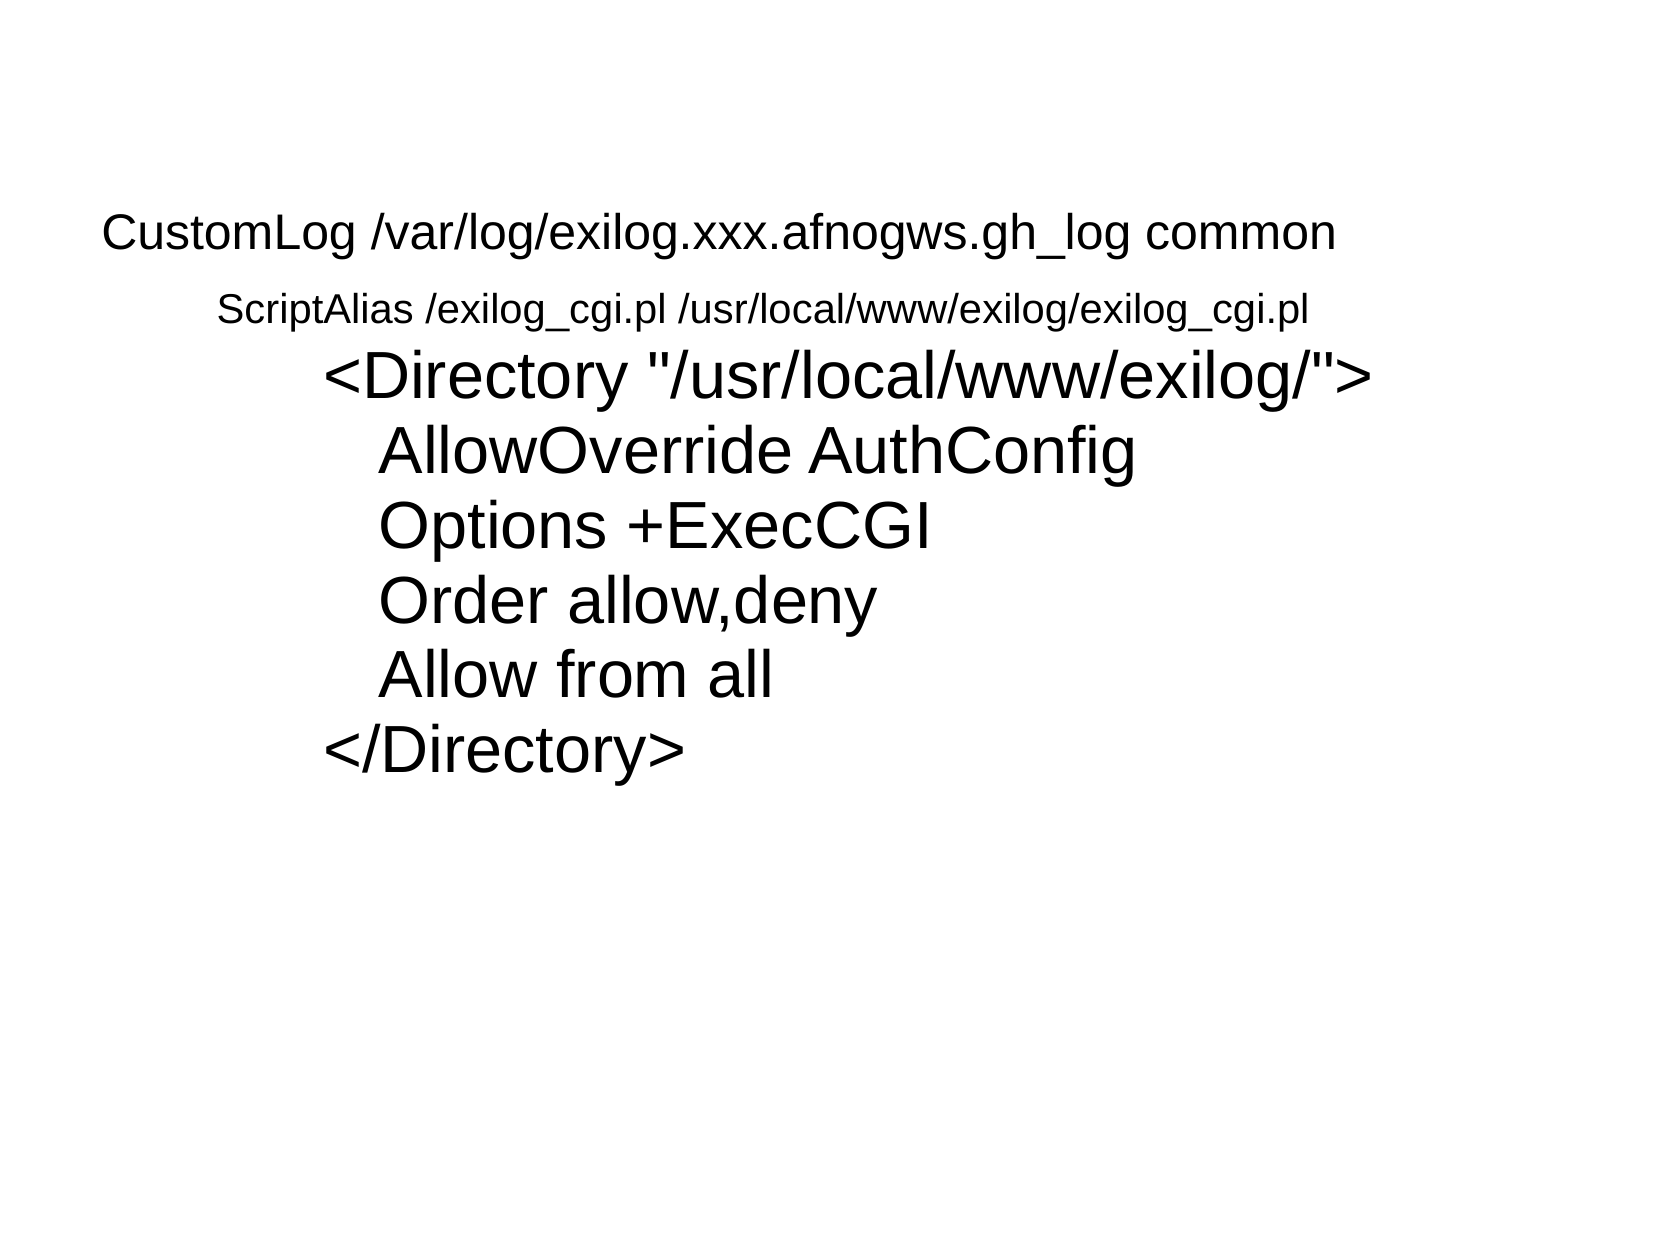

# CustomLog /var/log/exilog.xxx.afnogws.gh_log common
 ScriptAlias /exilog_cgi.pl /usr/local/www/exilog/exilog_cgi.pl
 <Directory "/usr/local/www/exilog/">
 AllowOverride AuthConfig
 Options +ExecCGI
 Order allow,deny
 Allow from all
 </Directory>